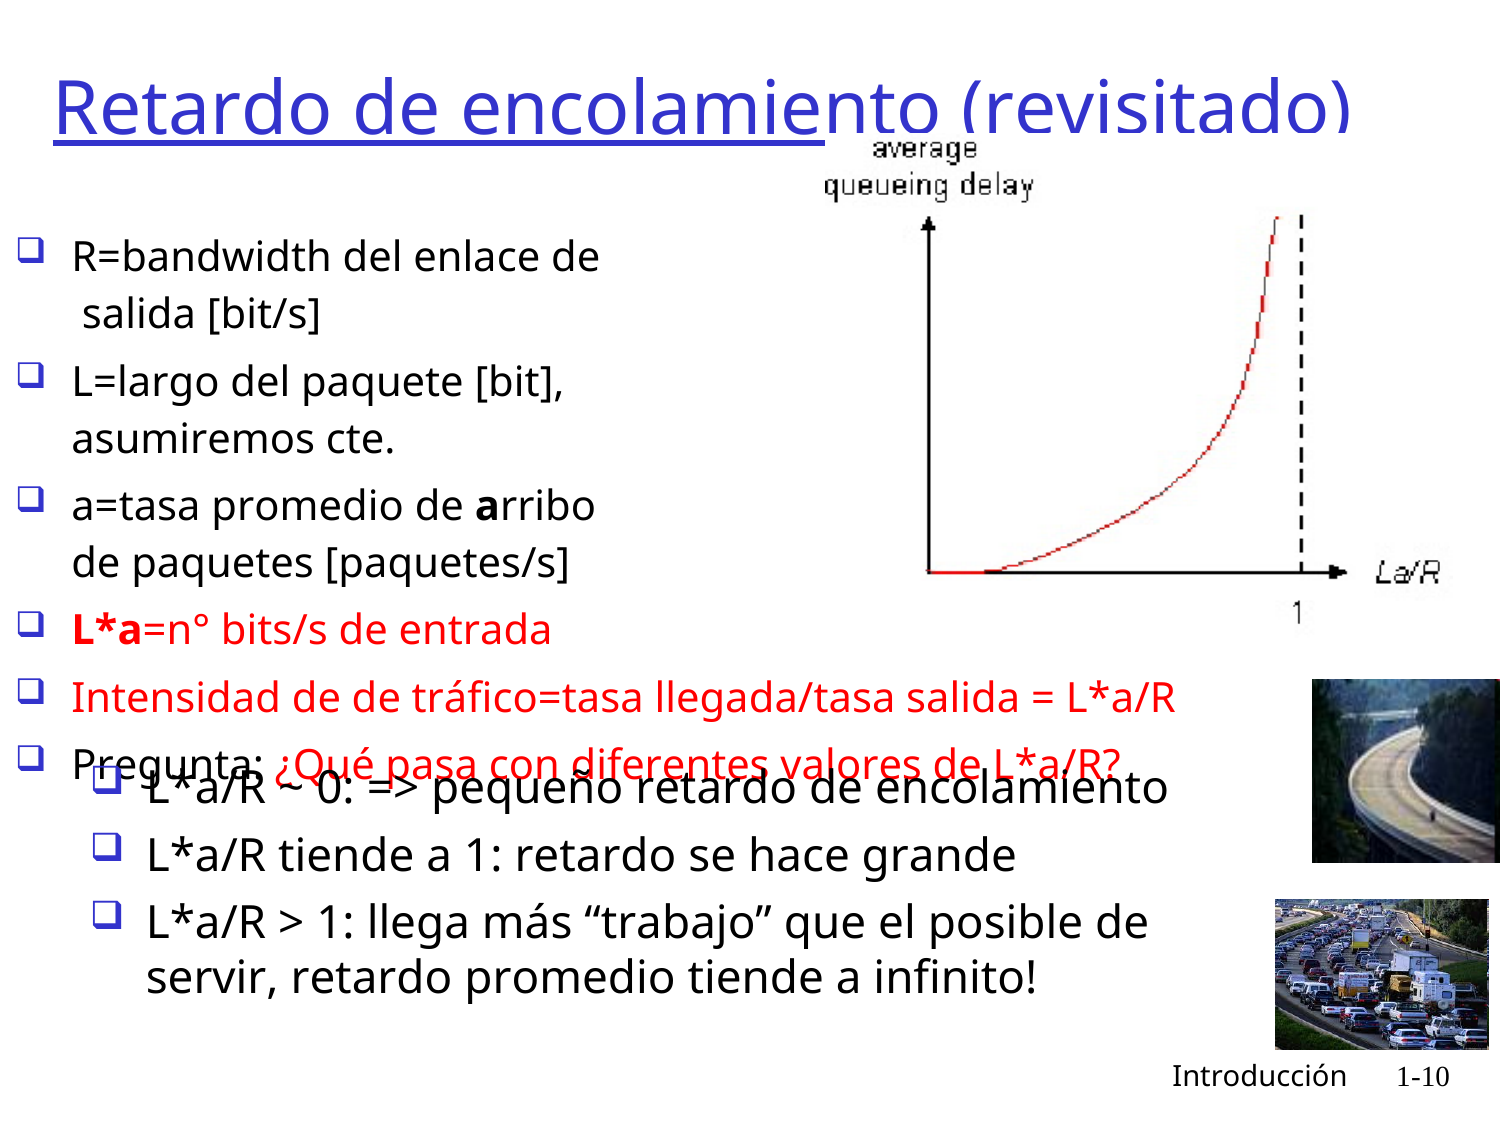

# Retardo de encolamiento (revisitado)
R=bandwidth del enlace de
 salida [bit/s]
L=largo del paquete [bit],
asumiremos cte.
a=tasa promedio de arribo
de paquetes [paquetes/s]
L*a=n° bits/s de entrada
Intensidad de de tráfico=tasa llegada/tasa salida = L*a/R
Pregunta: ¿Qué pasa con diferentes valores de L*a/R?
L*a/R ~ 0: => pequeño retardo de encolamiento
L*a/R tiende a 1: retardo se hace grande
L*a/R > 1: llega más “trabajo” que el posible de servir, retardo promedio tiende a infinito!
 Introducción